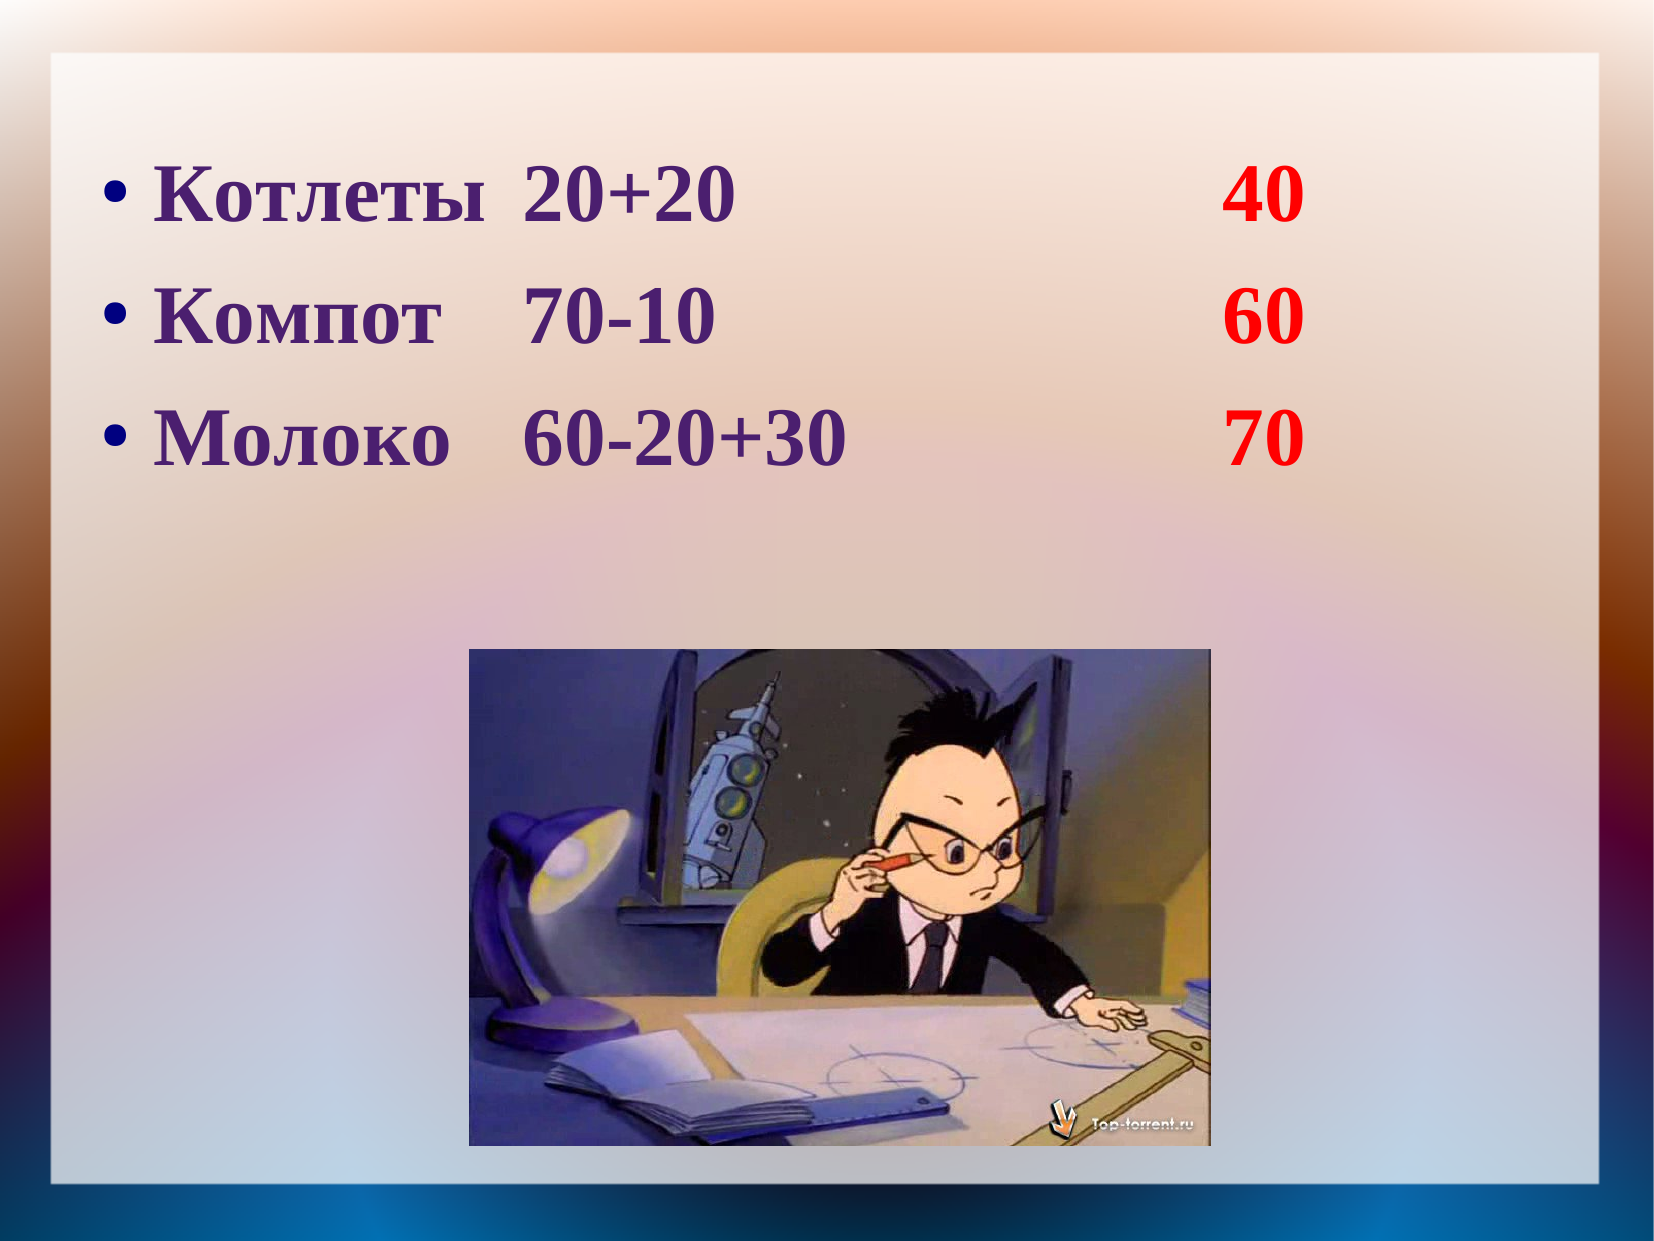

# Котлеты 	20+20
Компот 	70-10
Молоко 	60-20+30
40
60
70